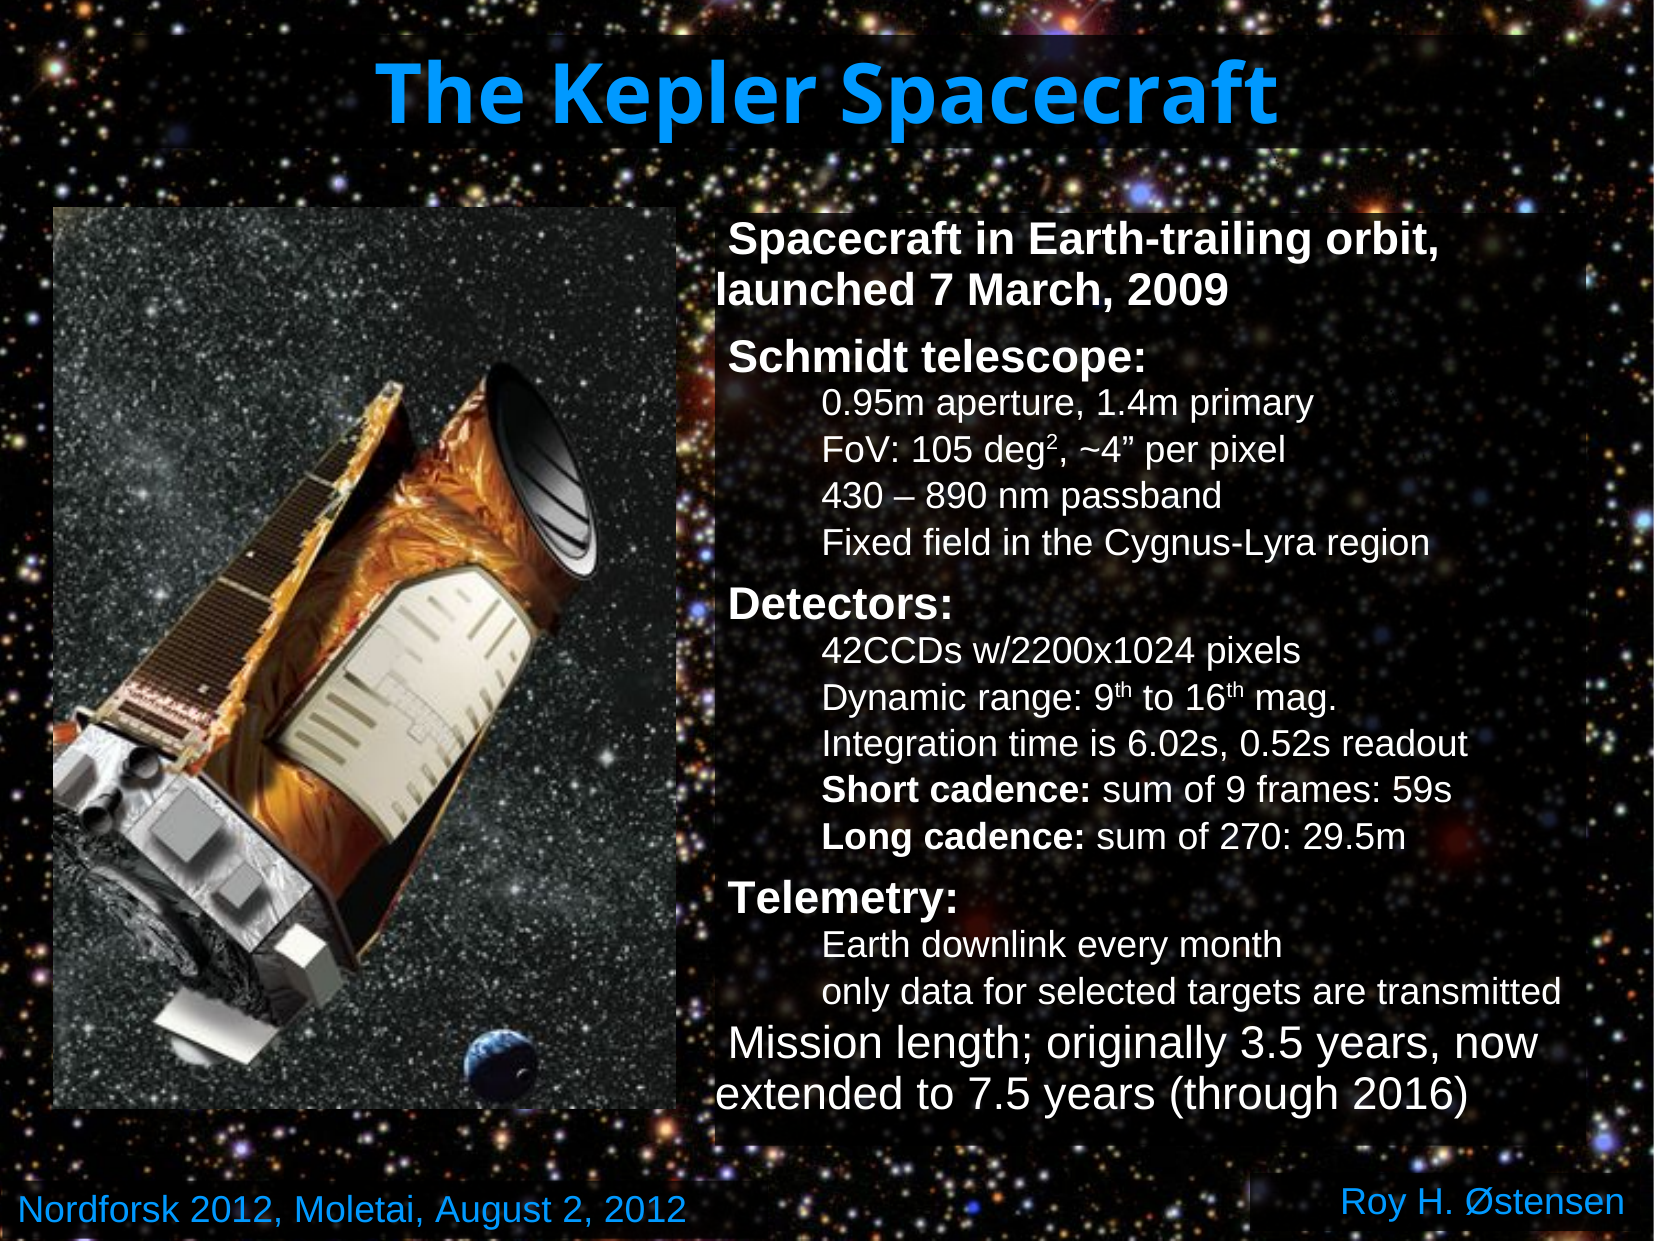

# The Kepler Spacecraft
 Spacecraft in Earth-trailing orbit, launched 7 March, 2009
 Schmidt telescope:
0.95m aperture, 1.4m primary
FoV: 105 deg2, ~4” per pixel
430 – 890 nm passband
Fixed field in the Cygnus-Lyra region
 Detectors:
42CCDs w/2200x1024 pixels
Dynamic range: 9th to 16th mag.
Integration time is 6.02s, 0.52s readout
Short cadence: sum of 9 frames: 59s
Long cadence: sum of 270: 29.5m
 Telemetry:
Earth downlink every month
only data for selected targets are transmitted
 Mission length; originally 3.5 years, now extended to 7.5 years (through 2016)